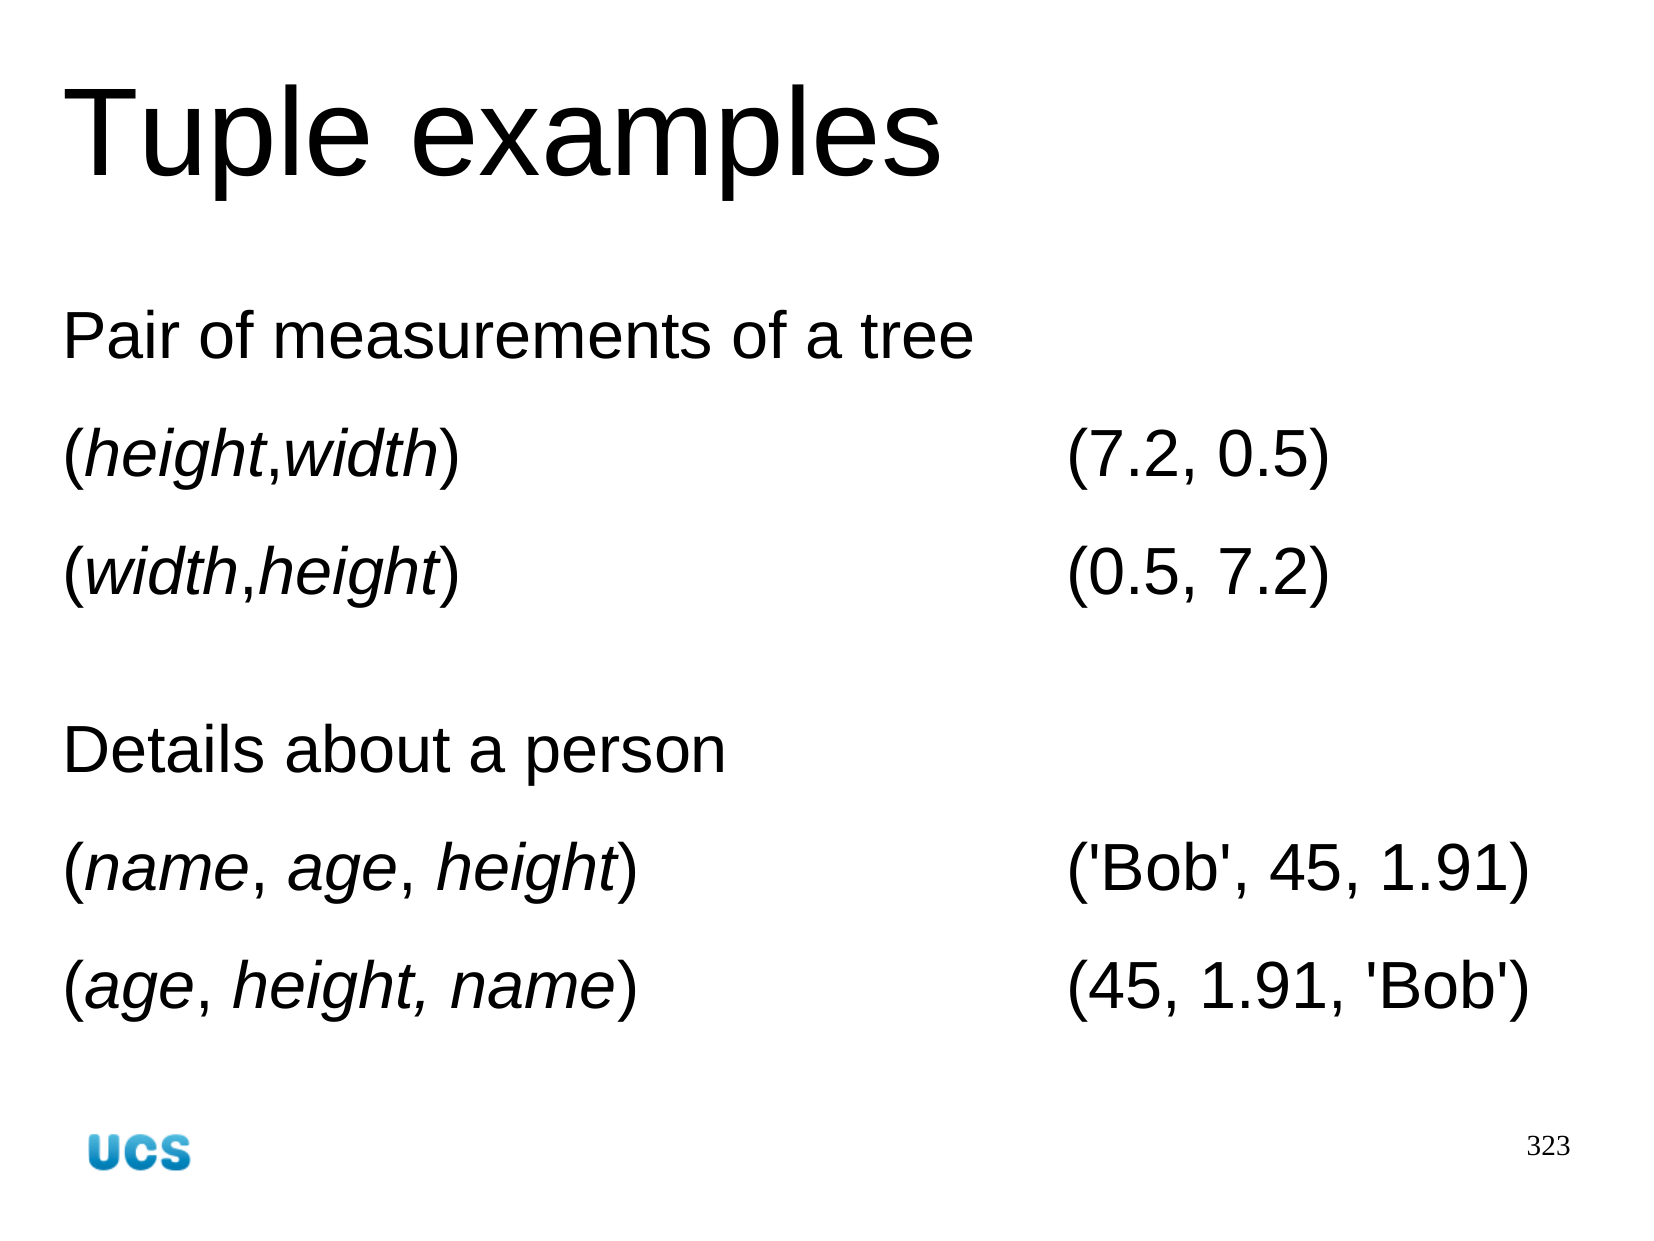

Tuple examples
Pair of measurements of a tree
(7.2, 0.5)
(height,width)
(0.5, 7.2)
(width,height)
Details about a person
('Bob', 45, 1.91)
(name, age, height)
(45, 1.91, 'Bob')
(age, height, name)
323